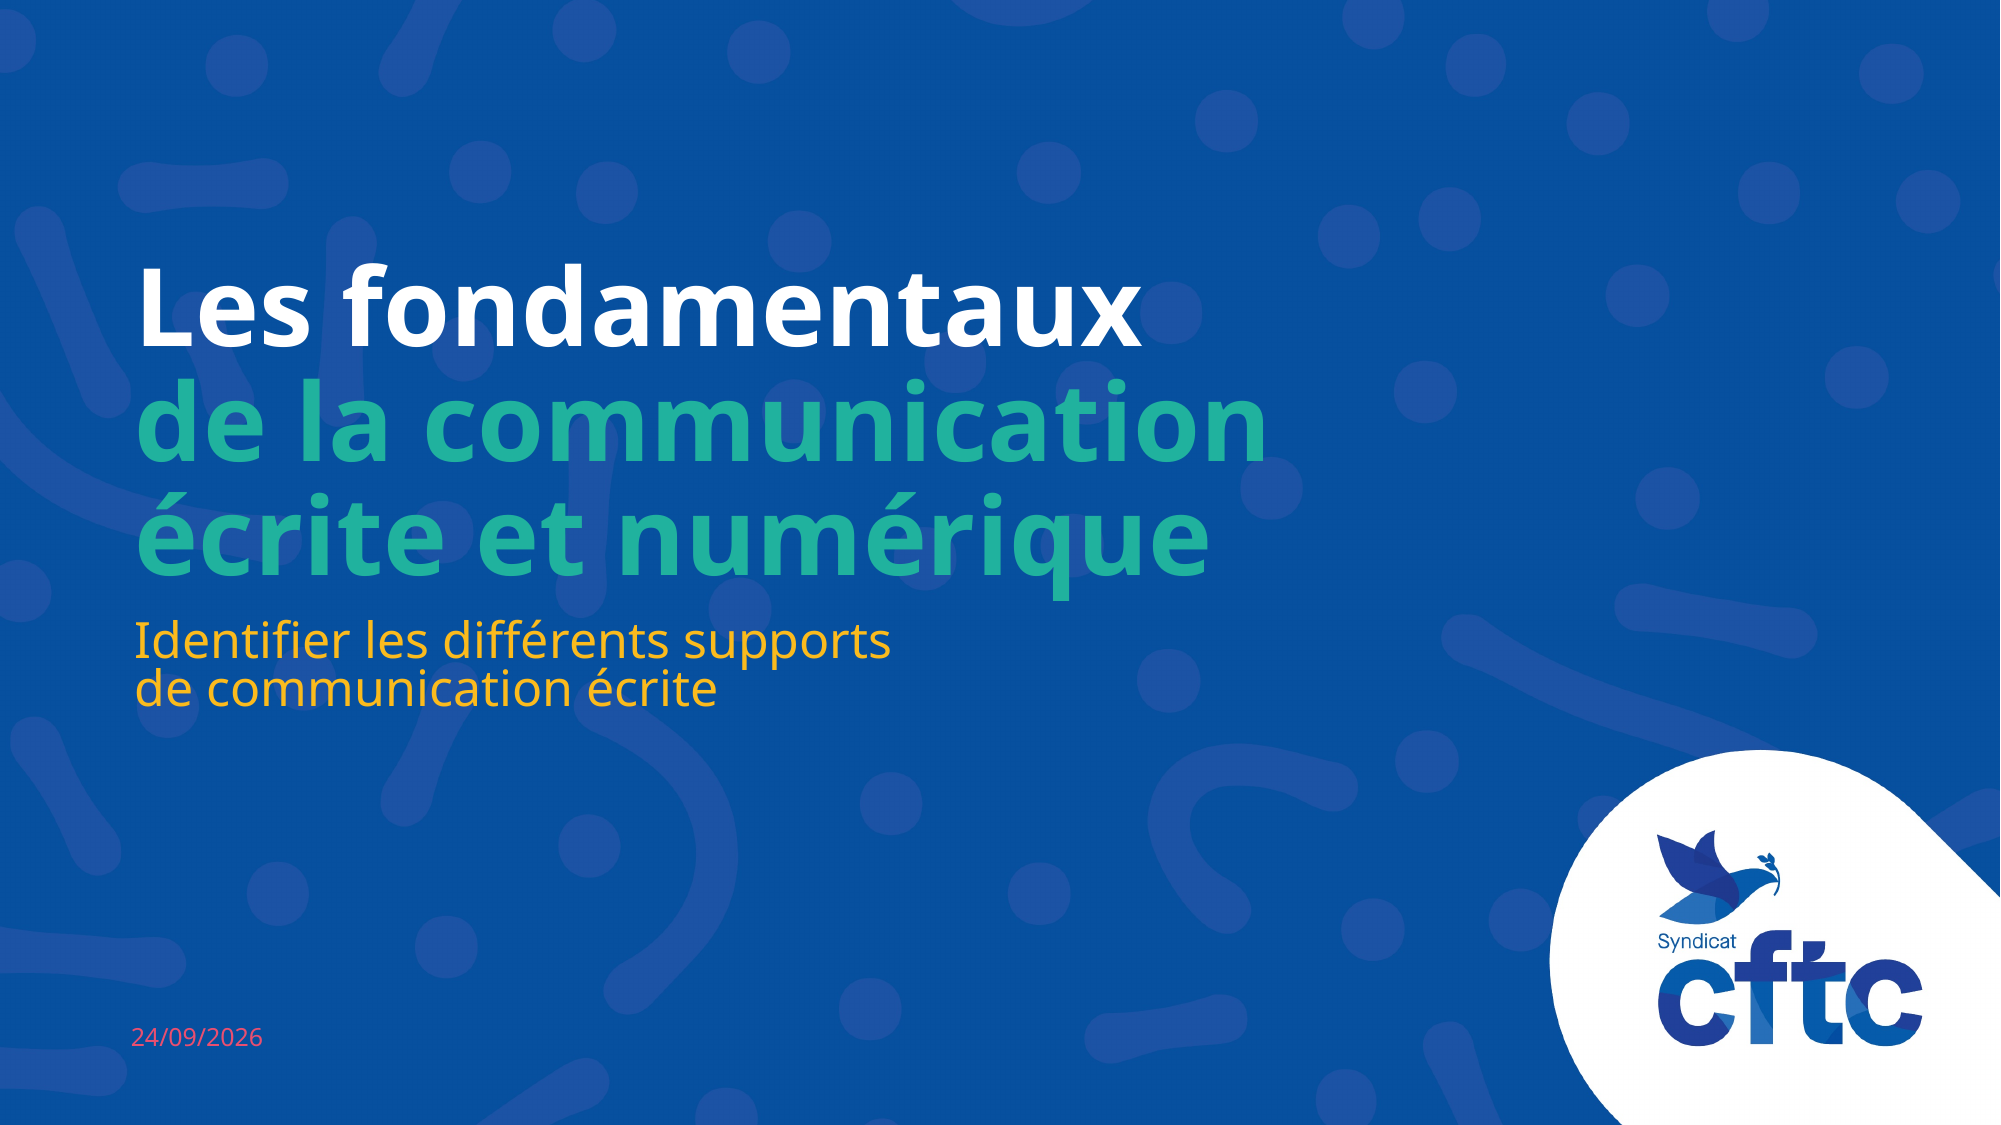

# Les fondamentaux
de la communication
écrite et numérique
Identifier les différents supports
de communication écrite